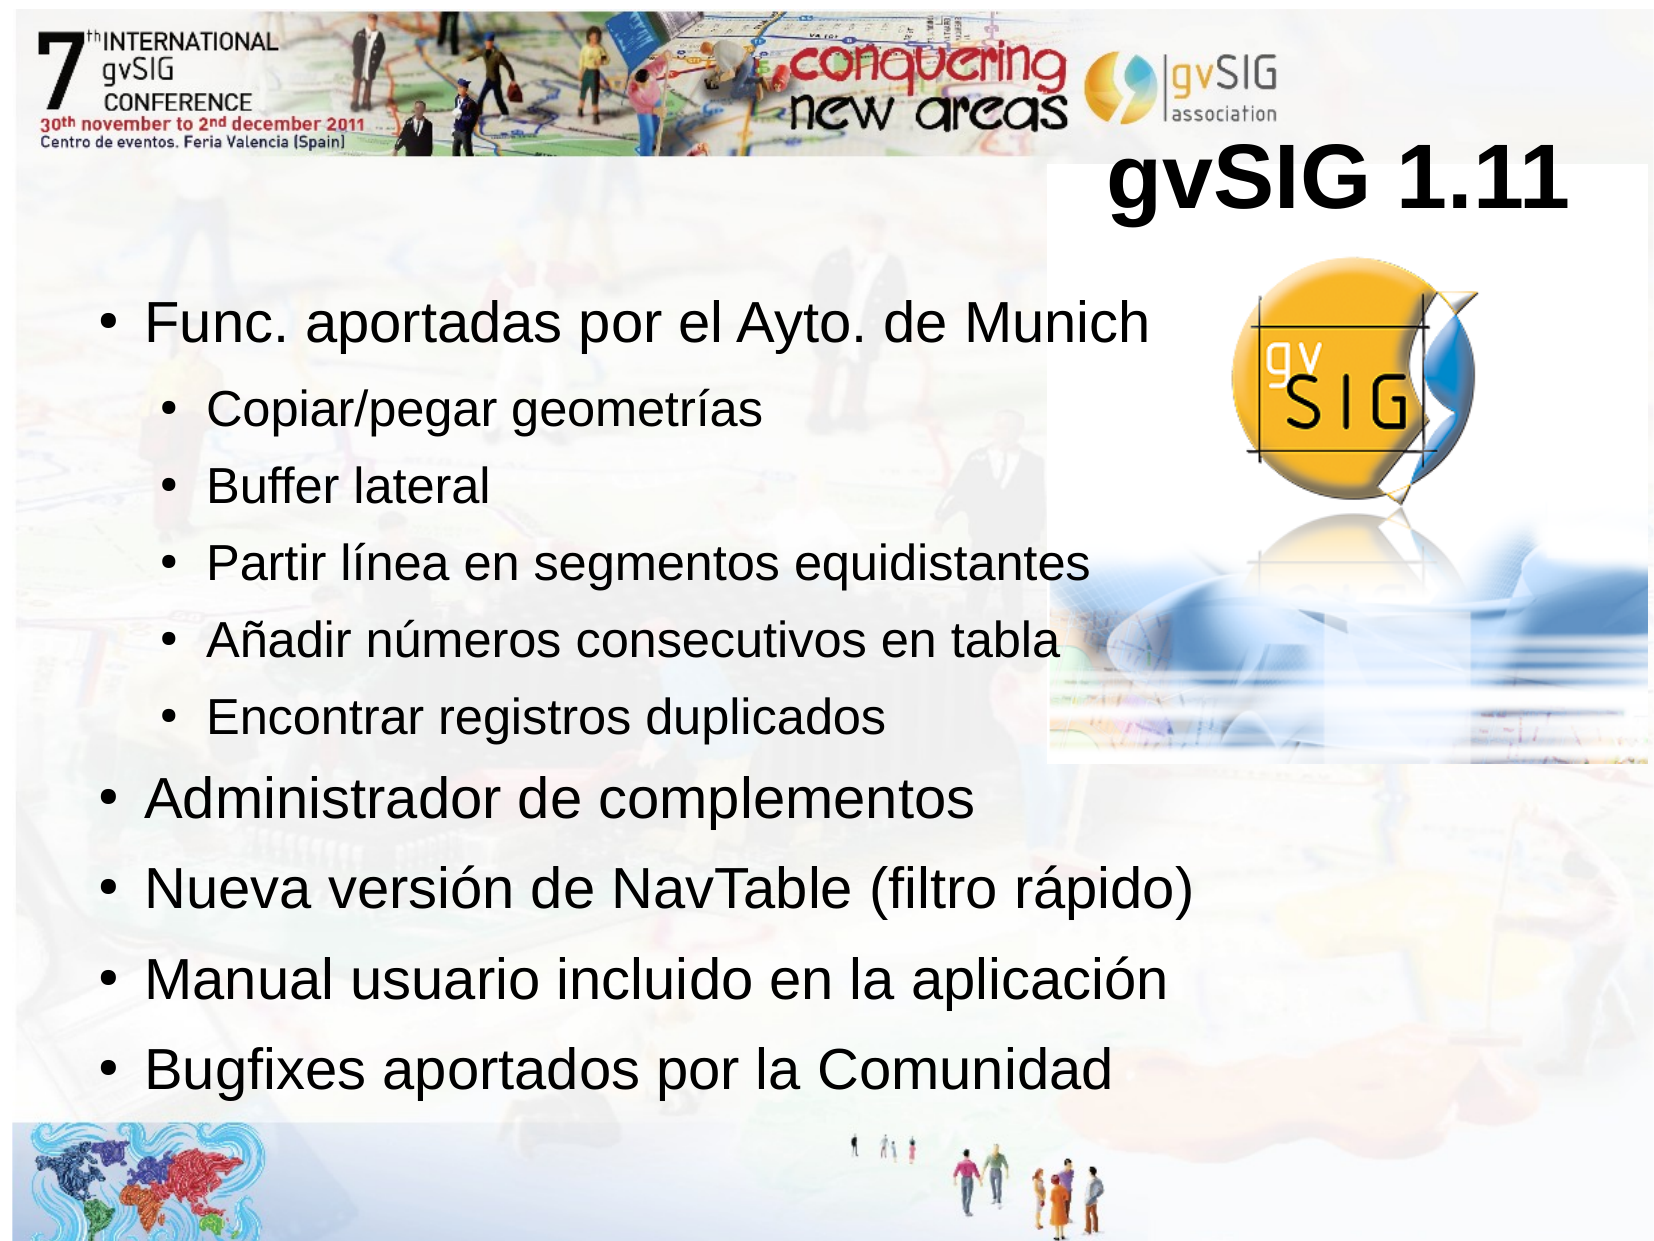

# gvSIG 1.11
Func. aportadas por el Ayto. de Munich
Copiar/pegar geometrías
Buffer lateral
Partir línea en segmentos equidistantes
Añadir números consecutivos en tabla
Encontrar registros duplicados
Administrador de complementos
Nueva versión de NavTable (filtro rápido)
Manual usuario incluido en la aplicación
Bugfixes aportados por la Comunidad